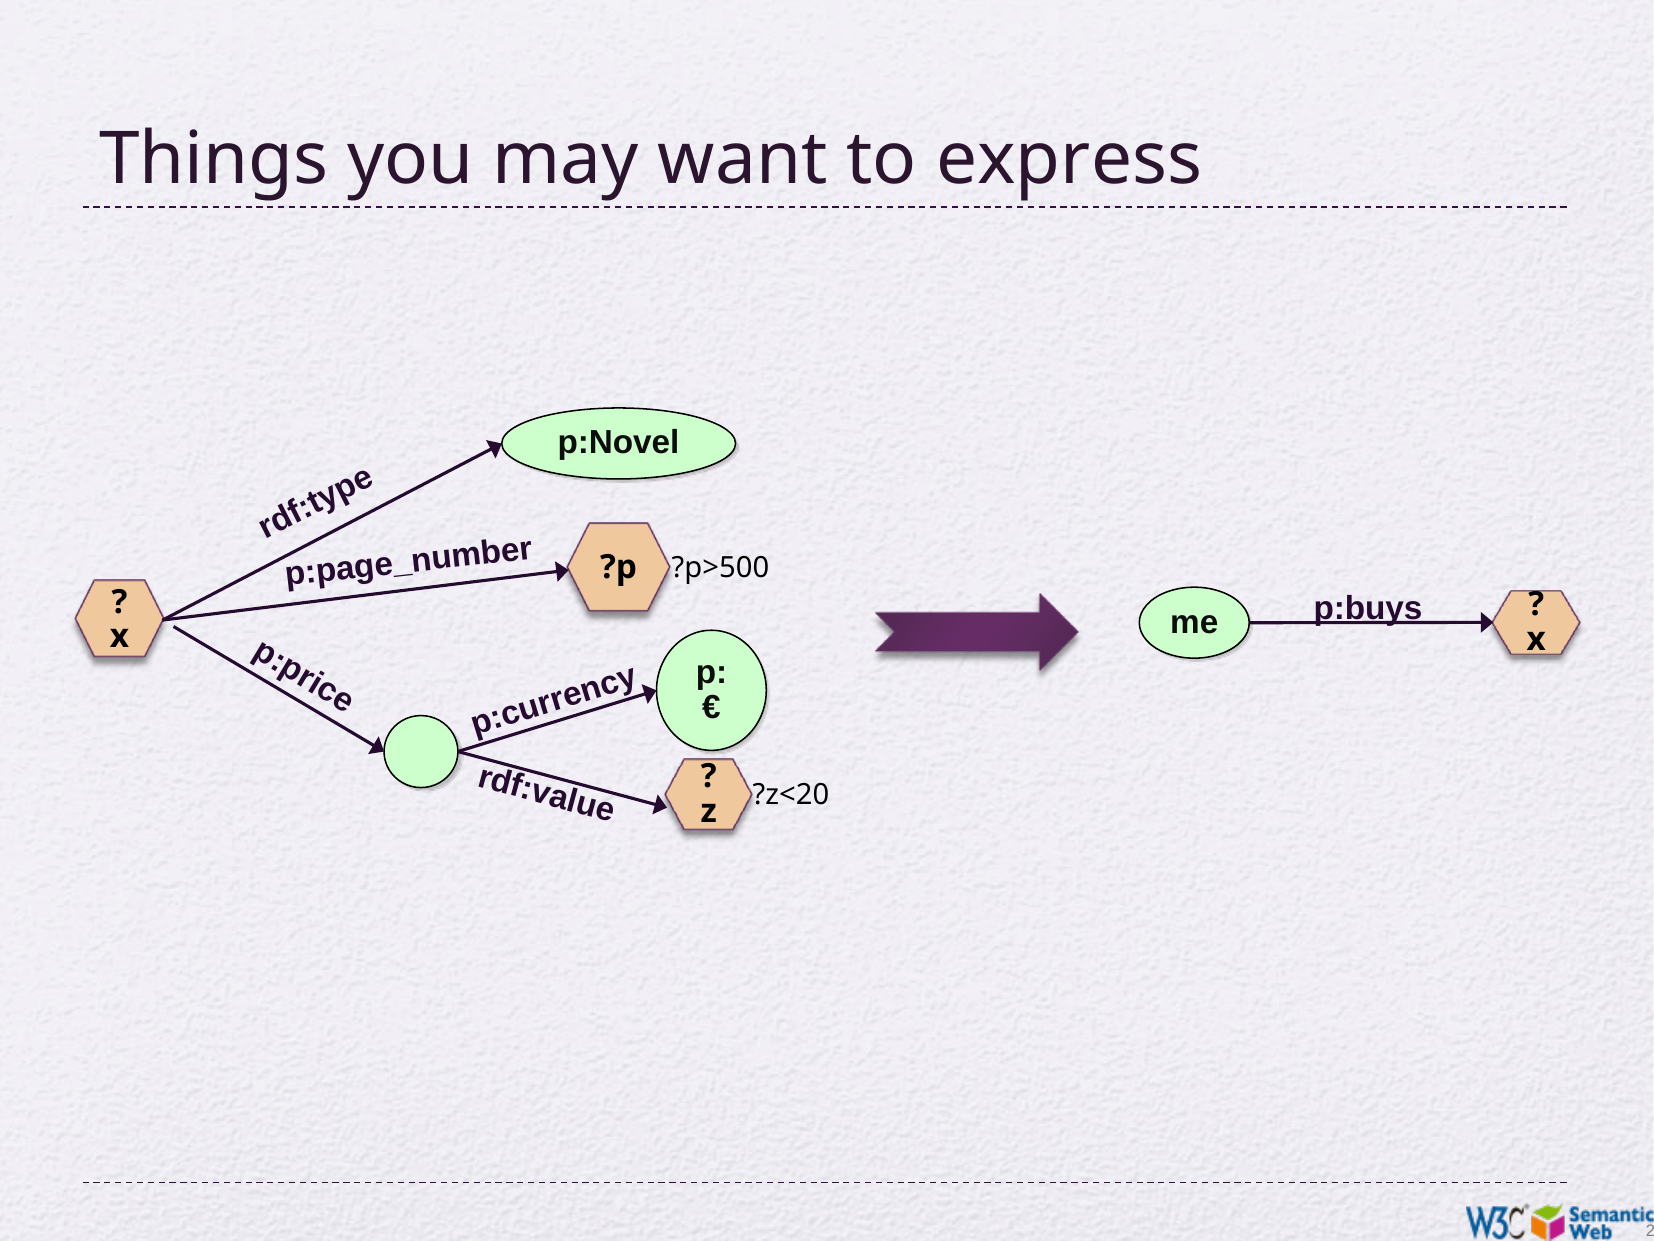

# Things you may want to express
p:Novel
rdf:type
?p
p:page_number
?p>500
?x
p:€
?z
?z<20
p:price
p:currency
rdf:value
p:buys
me
?x